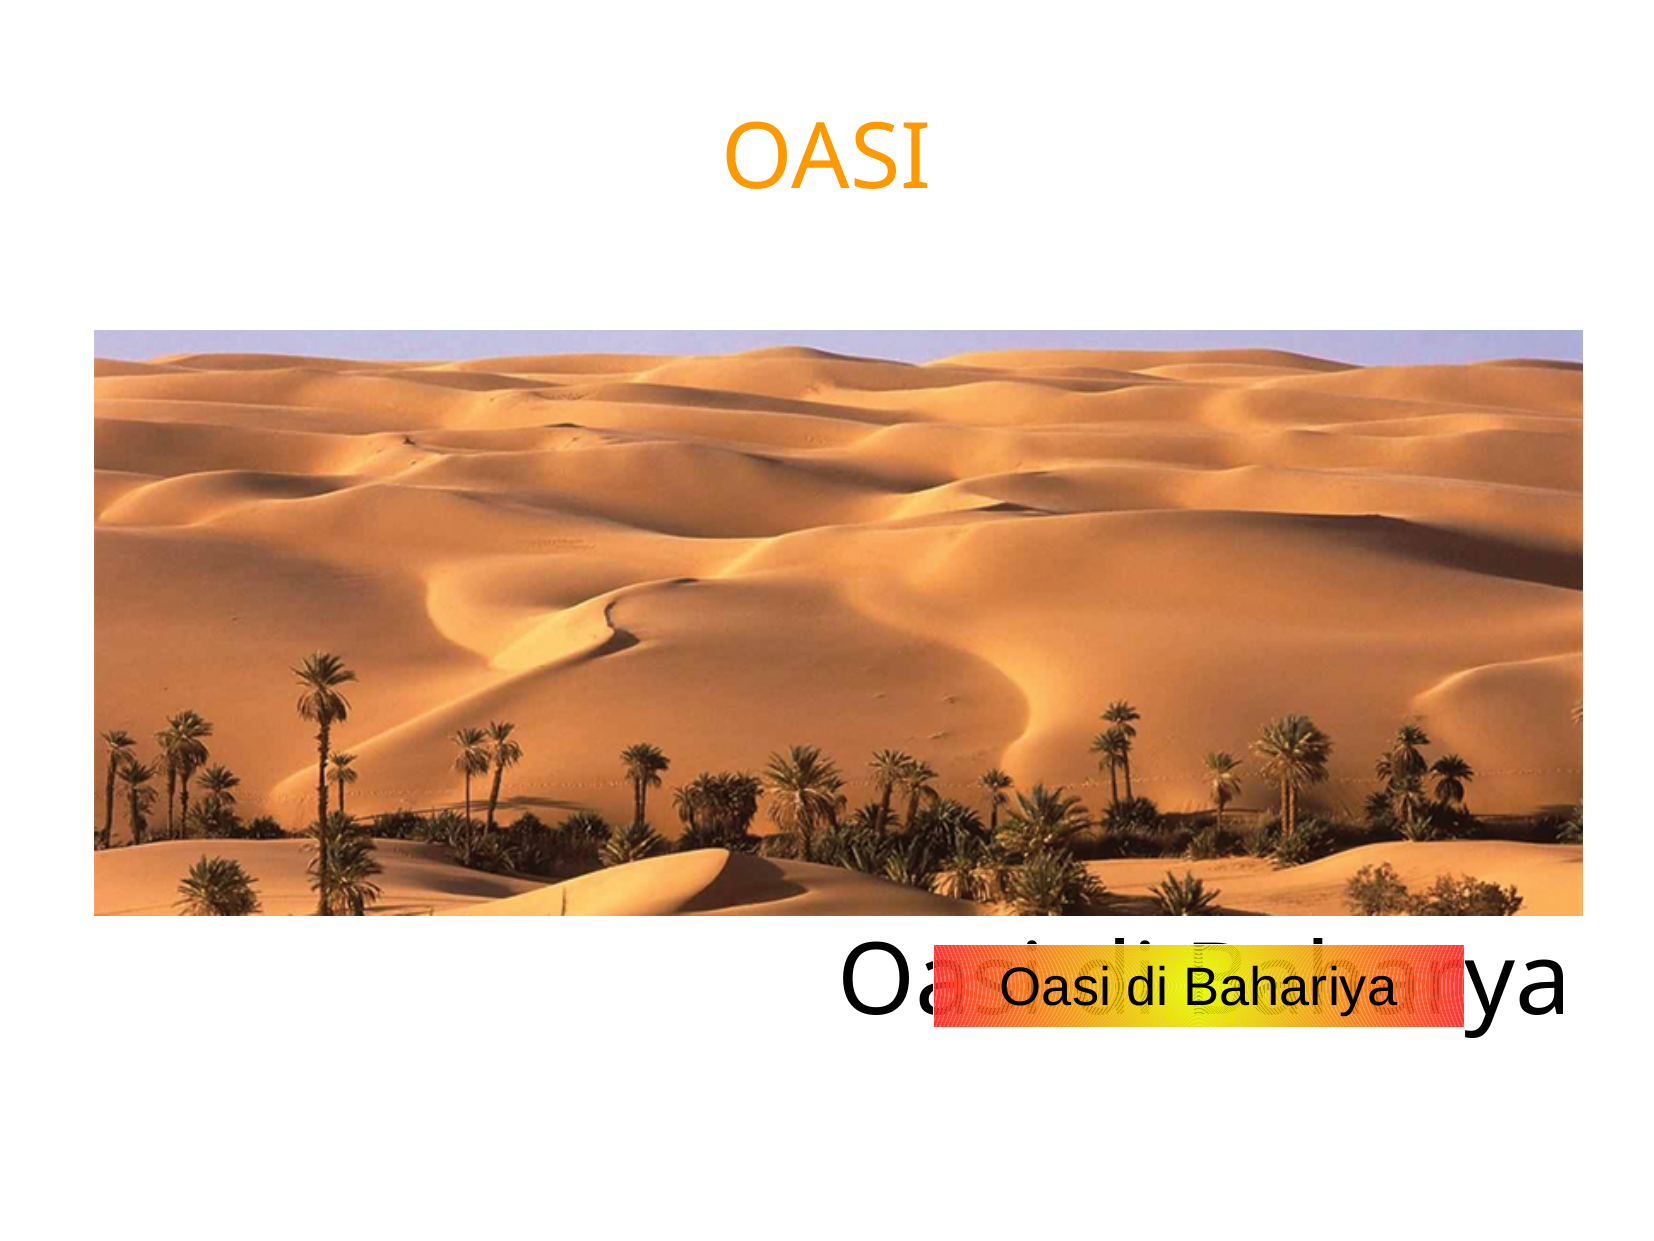

# OASI
Oasi di Baharya
Oasi di Bahariya